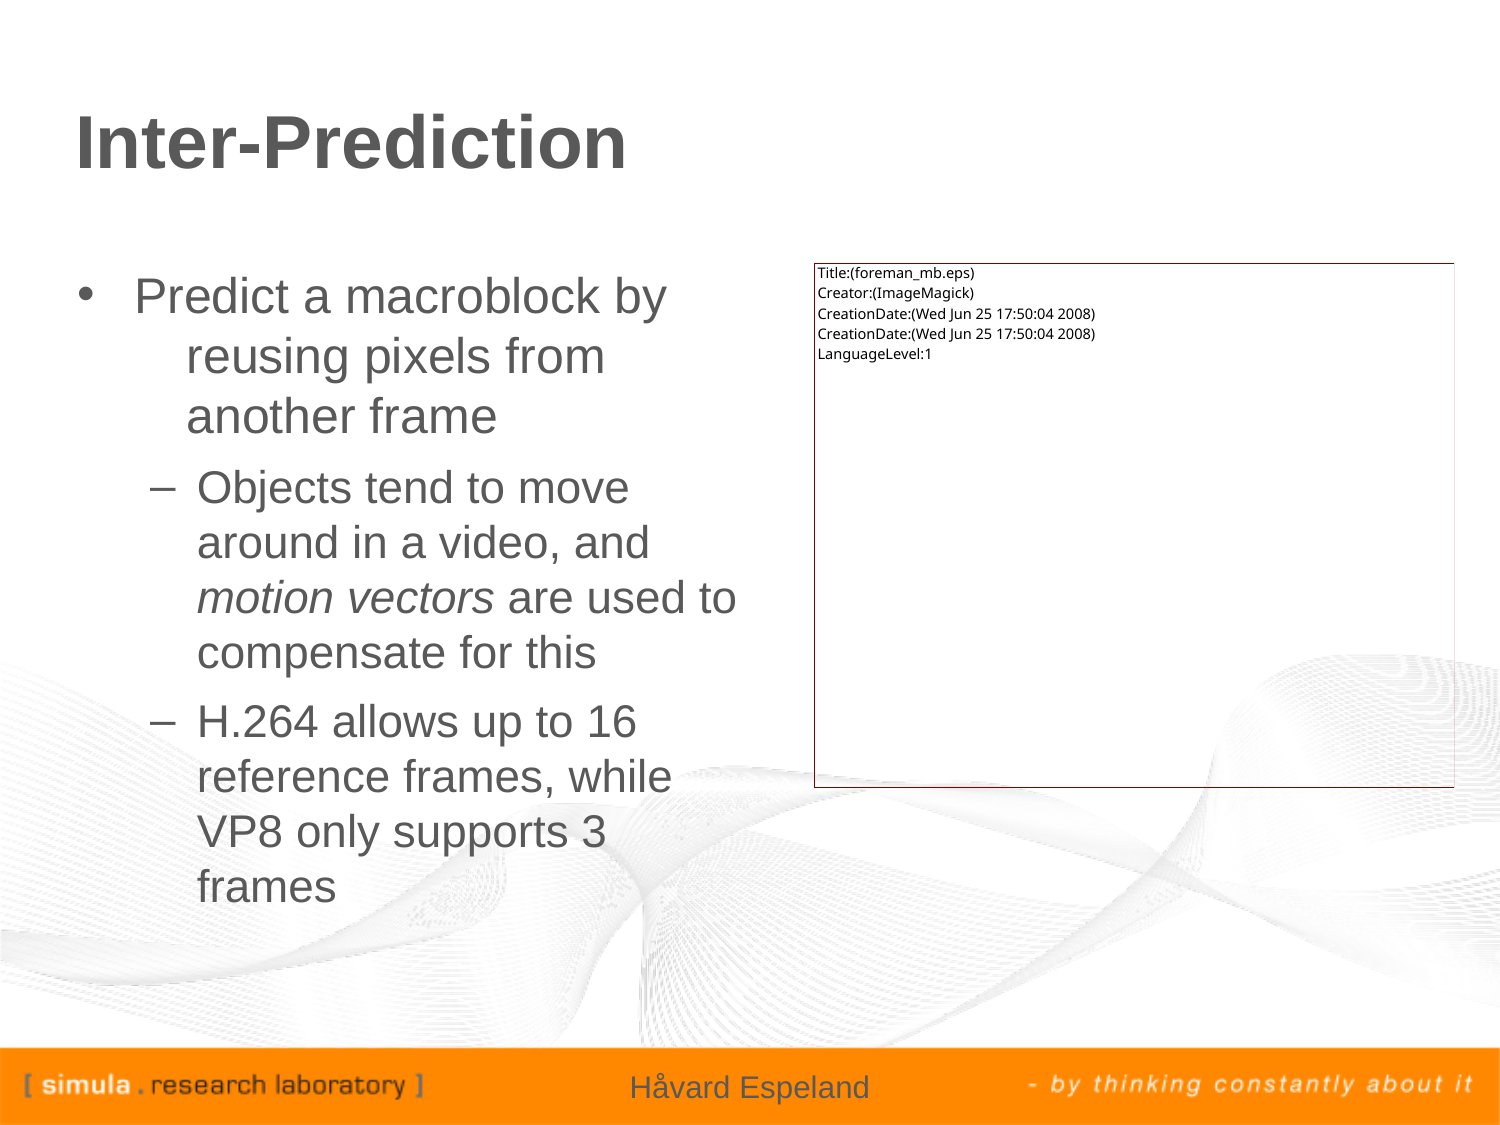

# Inter-Prediction
Predict a macroblock by reusing pixels from another frame
Objects tend to move around in a video, and motion vectors are used to compensate for this
H.264 allows up to 16 reference frames, while VP8 only supports 3 frames